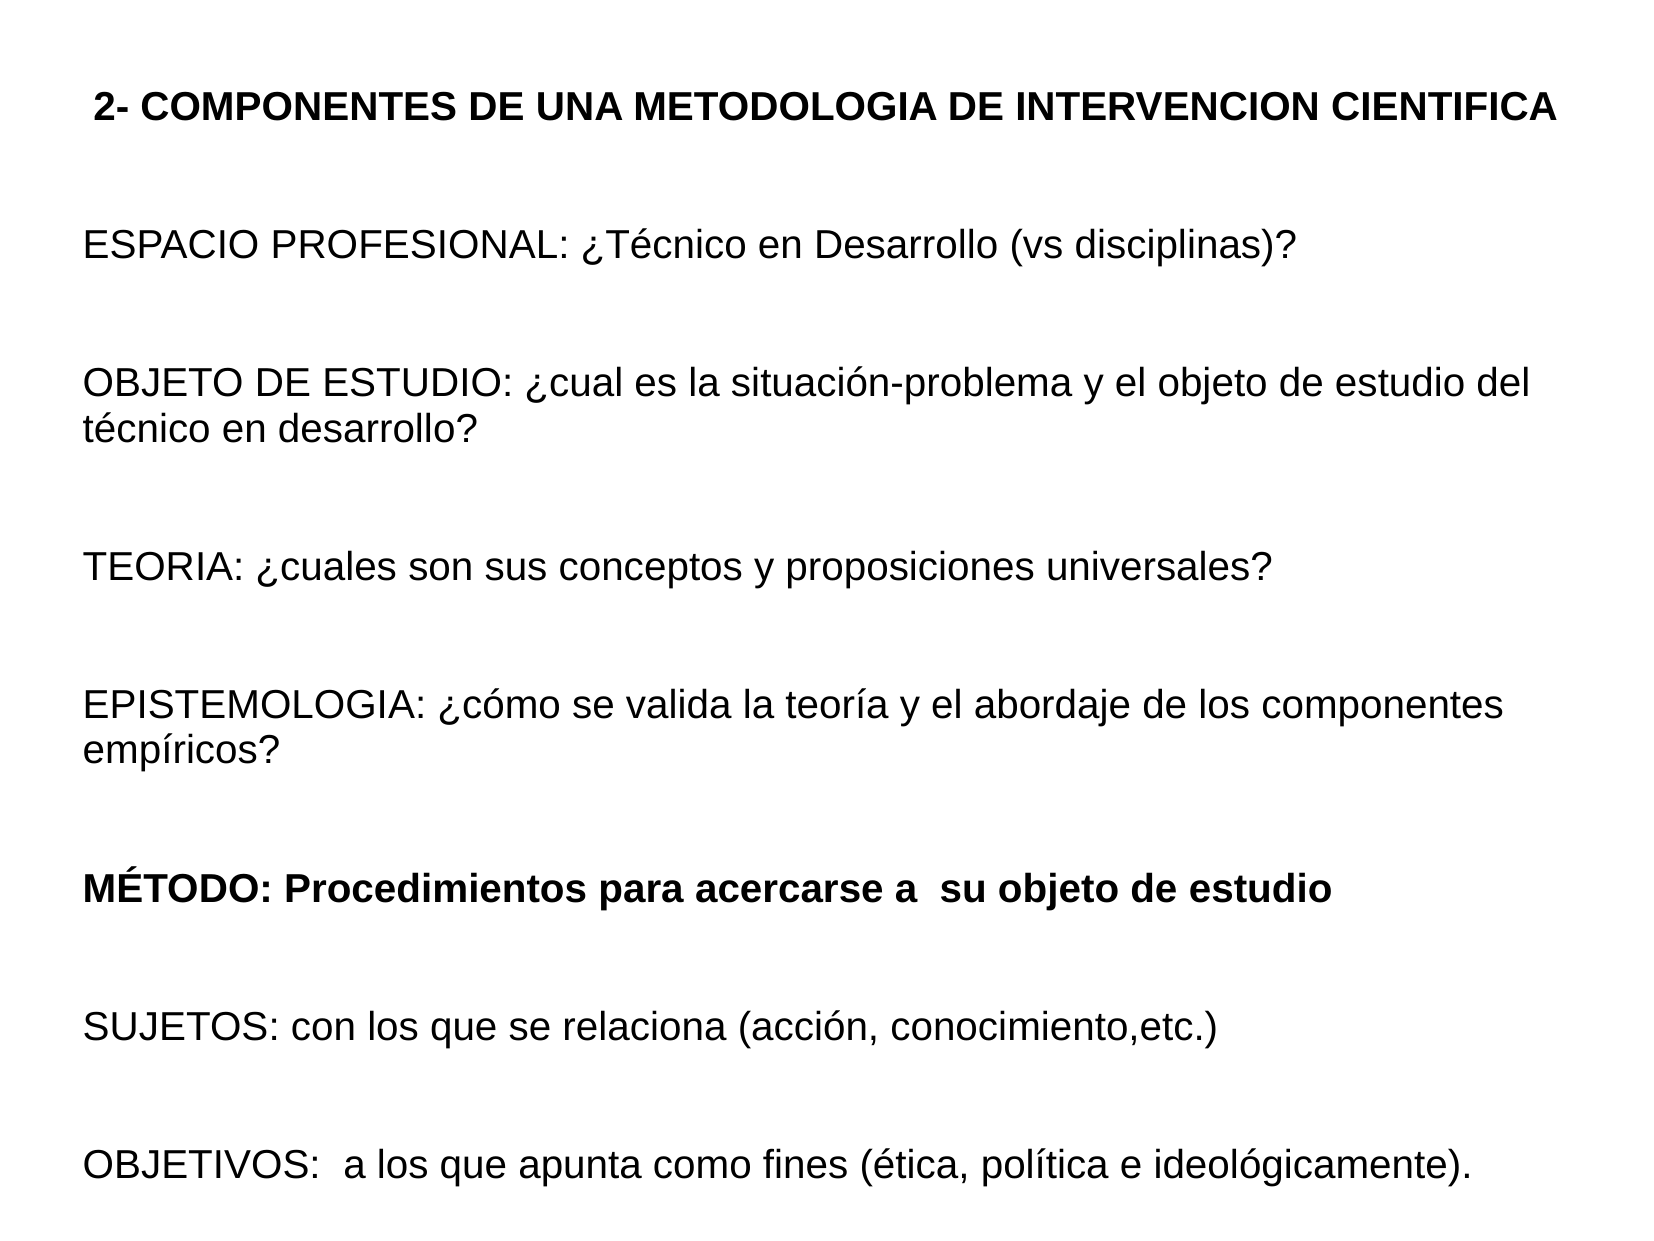

# 2- COMPONENTES DE UNA METODOLOGIA DE INTERVENCION CIENTIFICA
ESPACIO PROFESIONAL: ¿Técnico en Desarrollo (vs disciplinas)?
OBJETO DE ESTUDIO: ¿cual es la situación-problema y el objeto de estudio del técnico en desarrollo?
TEORIA: ¿cuales son sus conceptos y proposiciones universales?
EPISTEMOLOGIA: ¿cómo se valida la teoría y el abordaje de los componentes empíricos?
MÉTODO: Procedimientos para acercarse a su objeto de estudio
SUJETOS: con los que se relaciona (acción, conocimiento,etc.)
OBJETIVOS: a los que apunta como fines (ética, política e ideológicamente).